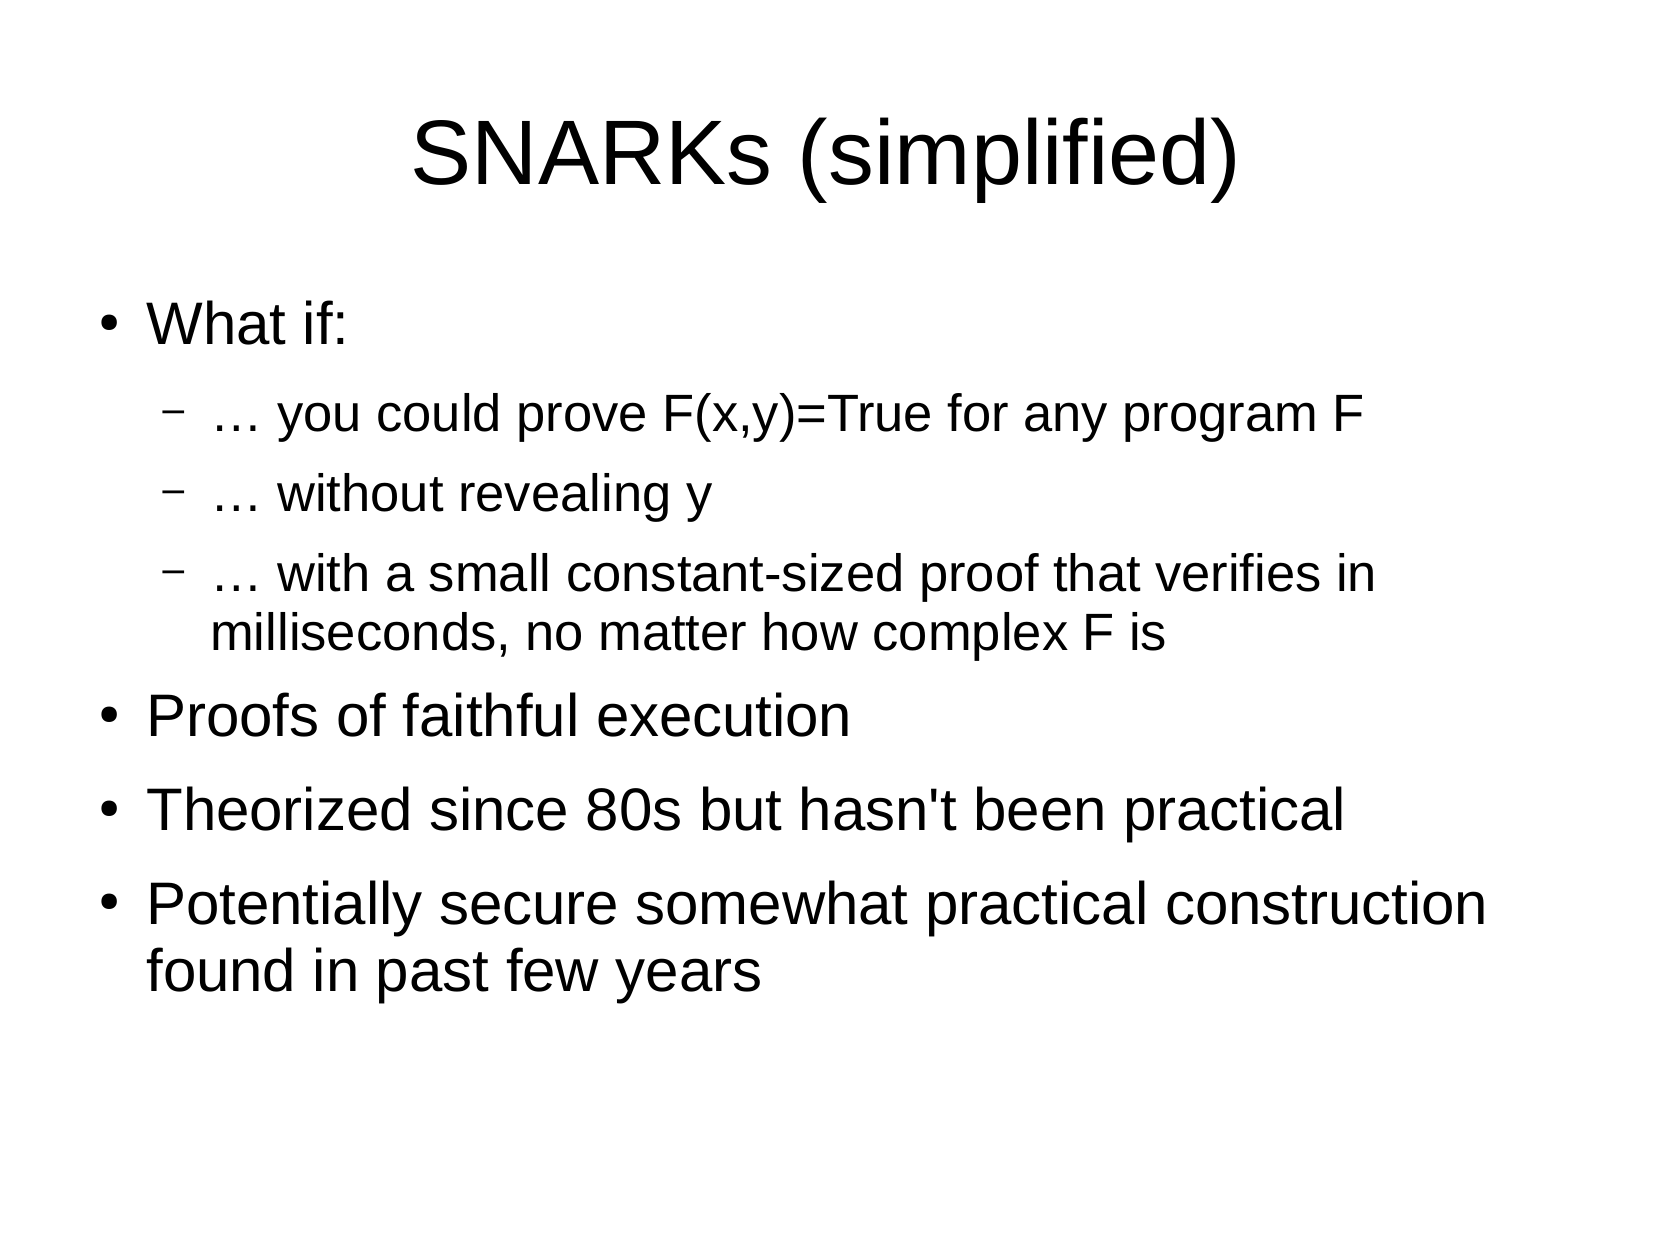

# SNARKs (simplified)
What if:
… you could prove F(x,y)=True for any program F
… without revealing y
… with a small constant-sized proof that verifies in milliseconds, no matter how complex F is
Proofs of faithful execution
Theorized since 80s but hasn't been practical
Potentially secure somewhat practical construction found in past few years